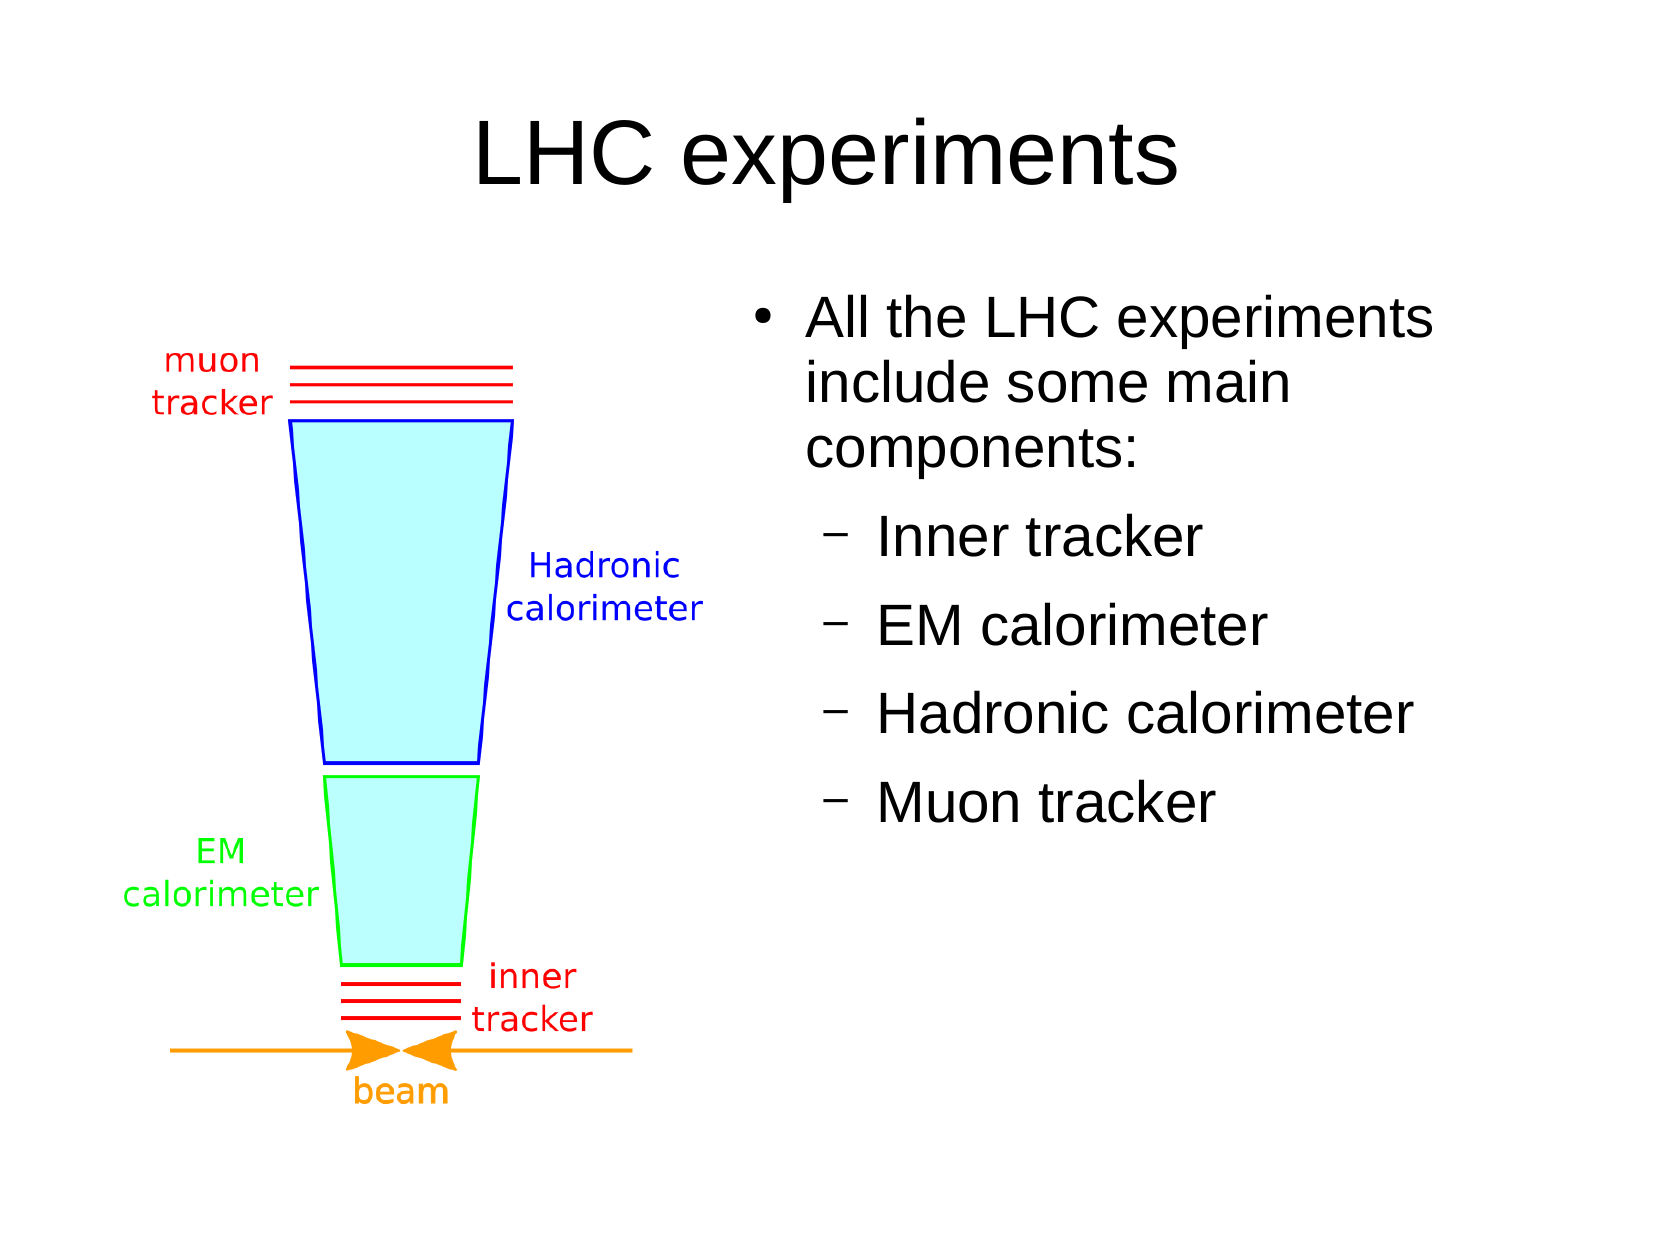

# LHC experiments
All the LHC experiments include some main components:
Inner tracker
EM calorimeter
Hadronic calorimeter
Muon tracker